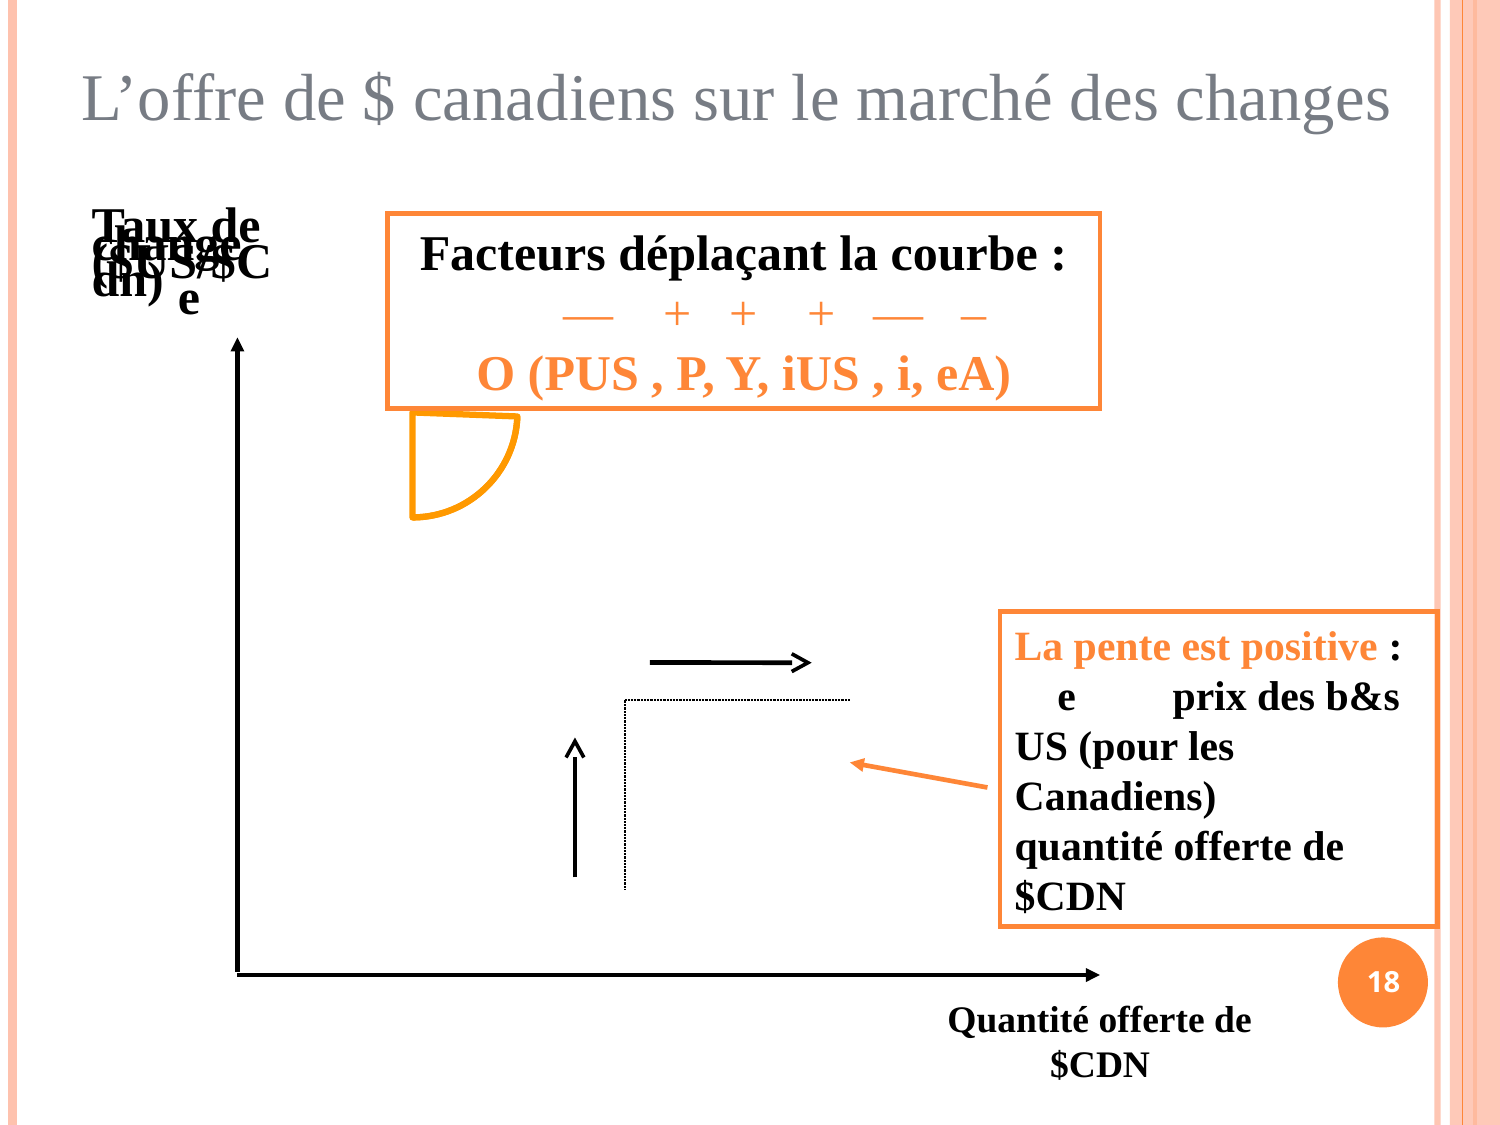

L’offre de $ canadiens sur le marché des changes
Taux de change ($US/$Cdn)
e
Facteurs déplaçant la courbe :
 ― + + + ― –
O (PUS , P, Y, iUS , i, eA)
La pente est positive :  e   prix des b&s US (pour les Canadiens)   quantité offerte de $CDN
Quantité offerte de $CDN